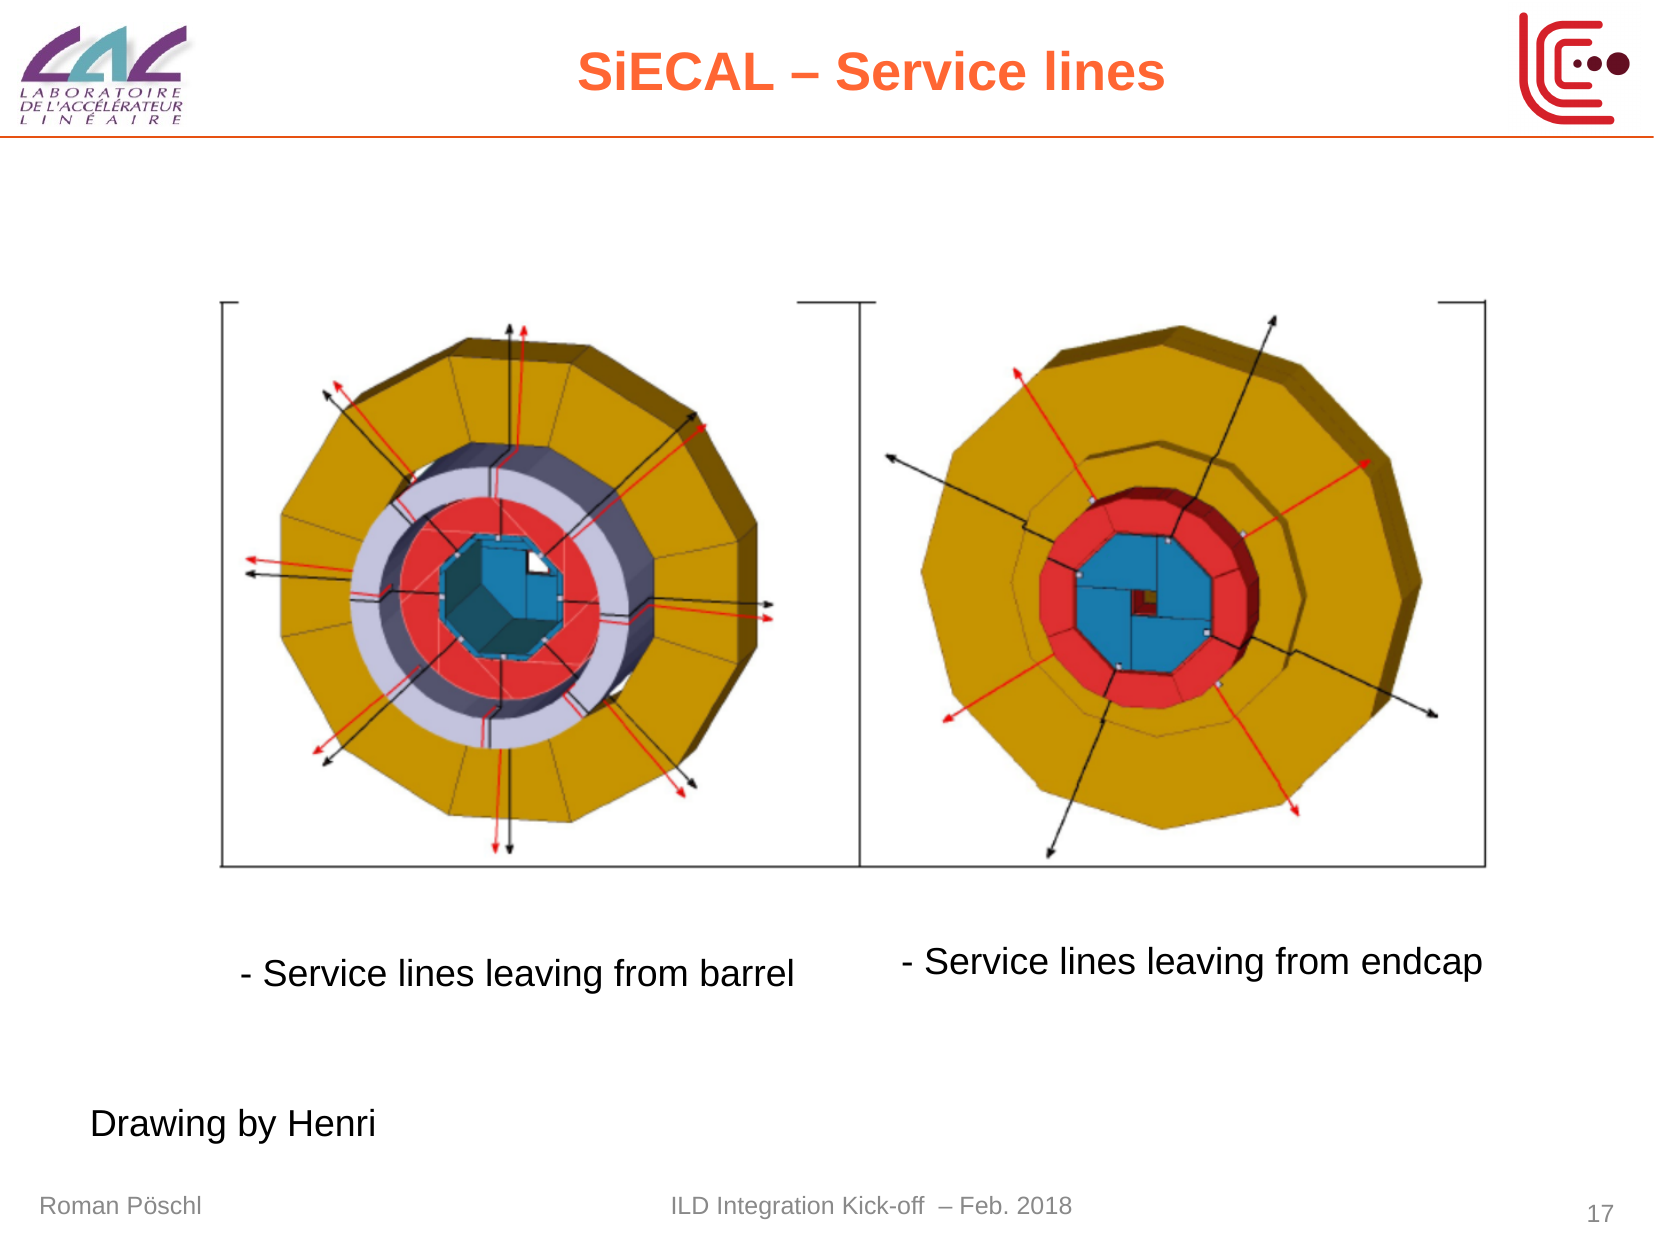

# SiECAL – Service lines
- Service lines leaving from endcap
- Service lines leaving from barrel
Drawing by Henri